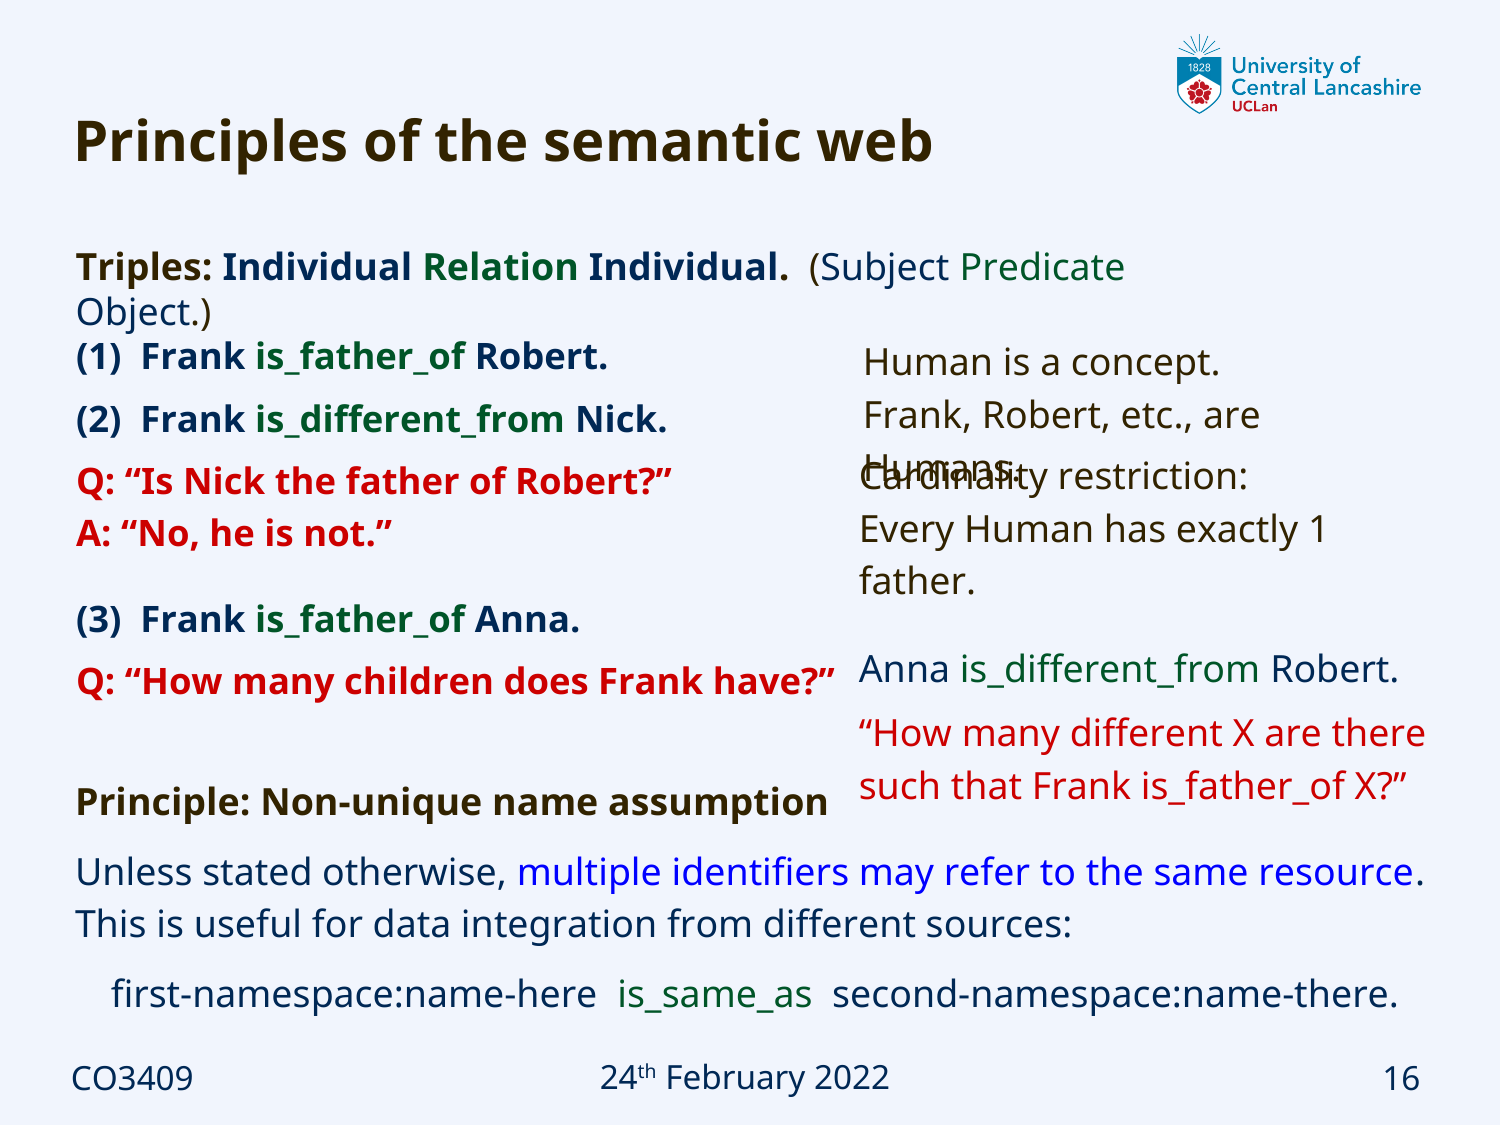

# Principles of the semantic web
Triples: Individual Relation Individual. (Subject Predicate Object.)
(1) Frank is_father_of Robert.
(2) Frank is_different_from Nick.
Q: “Is Nick the father of Robert?”
A: “No, he is not.”
(3) Frank is_father_of Anna.
Q: “How many children does Frank have?”
Human is a concept.
Frank, Robert, etc., are Humans.
Cardinality restriction:
Every Human has exactly 1 father.
Anna is_different_from Robert.
“How many different X are there such that Frank is_father_of X?”
Principle: Non-unique name assumption
Unless stated otherwise, multiple identifiers may refer to the same resource.
This is useful for data integration from different sources:
first-namespace:name-here is_same_as second-namespace:name-there.